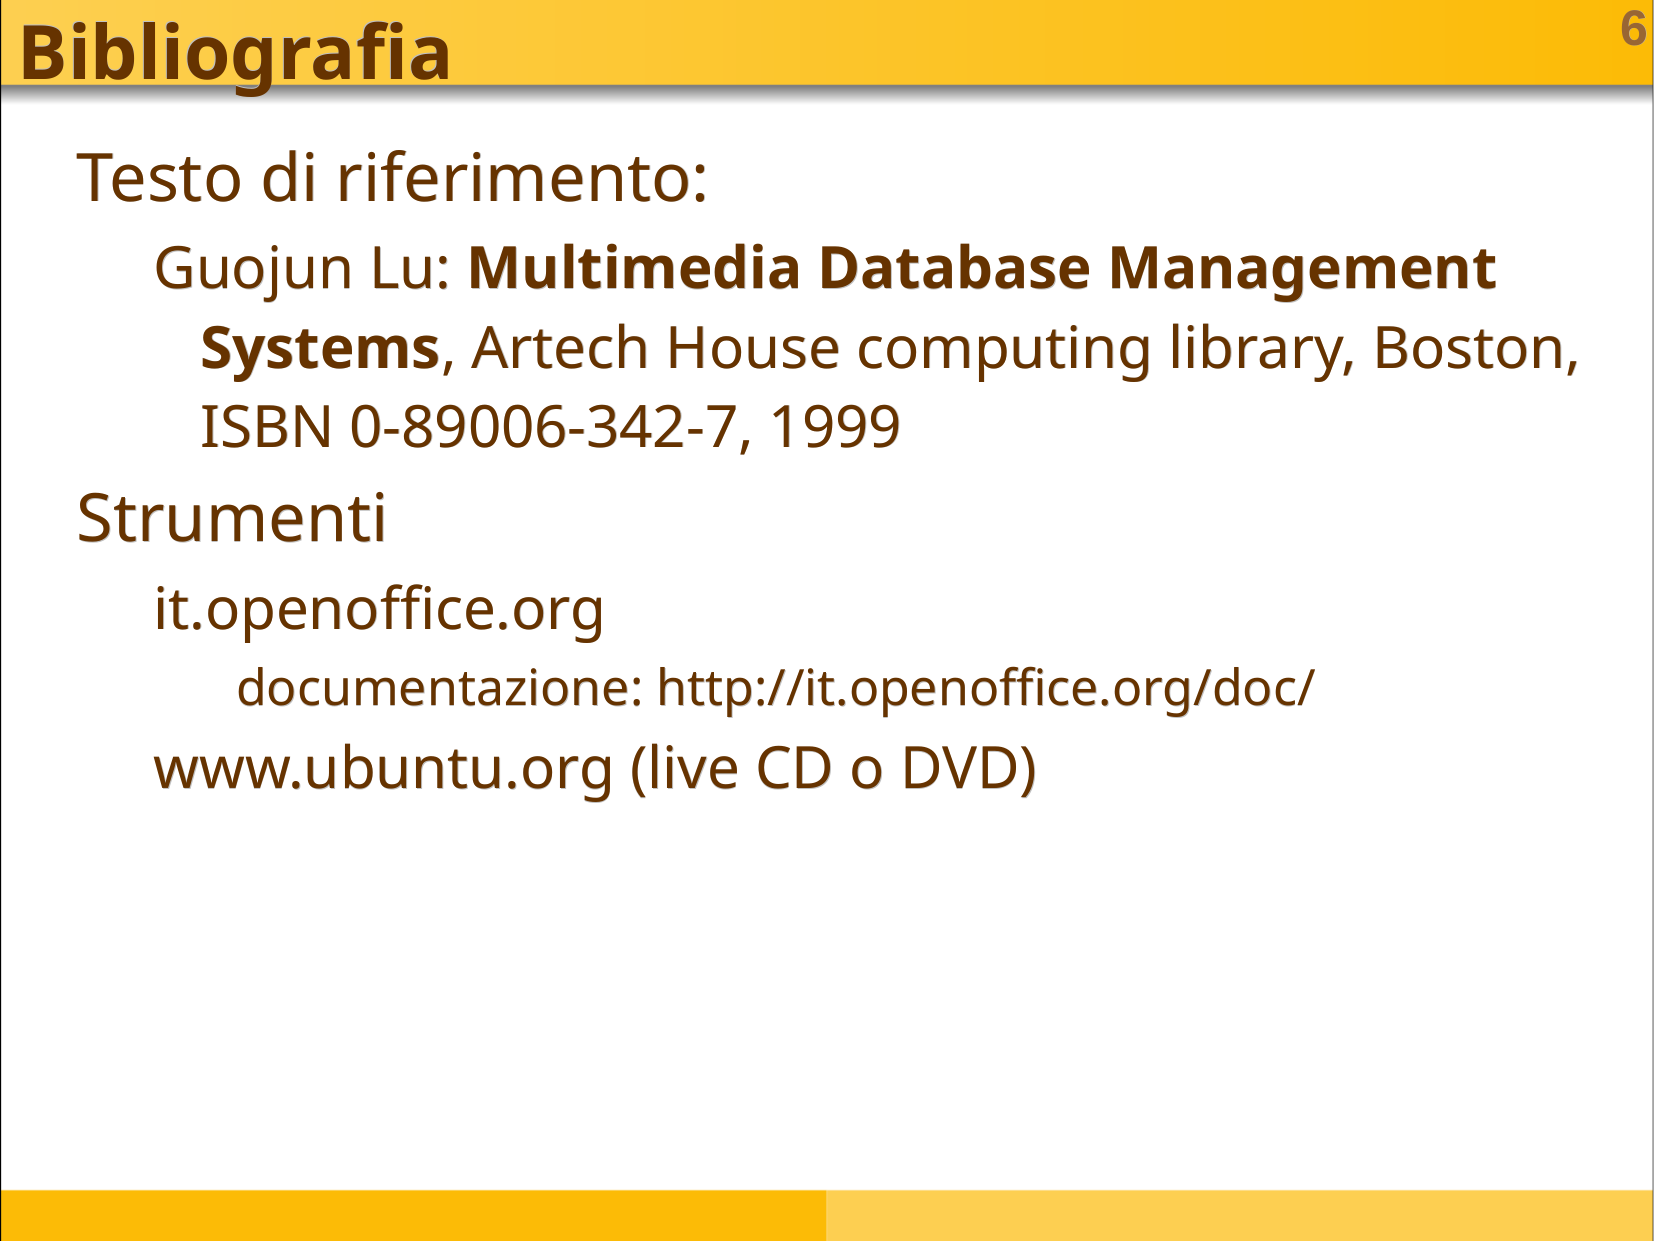

6
# Bibliografia
Testo di riferimento:
Guojun Lu: Multimedia Database Management Systems, Artech House computing library, Boston, ISBN 0-89006-342-7, 1999
Strumenti
it.openoffice.org
documentazione: http://it.openoffice.org/doc/
www.ubuntu.org (live CD o DVD)